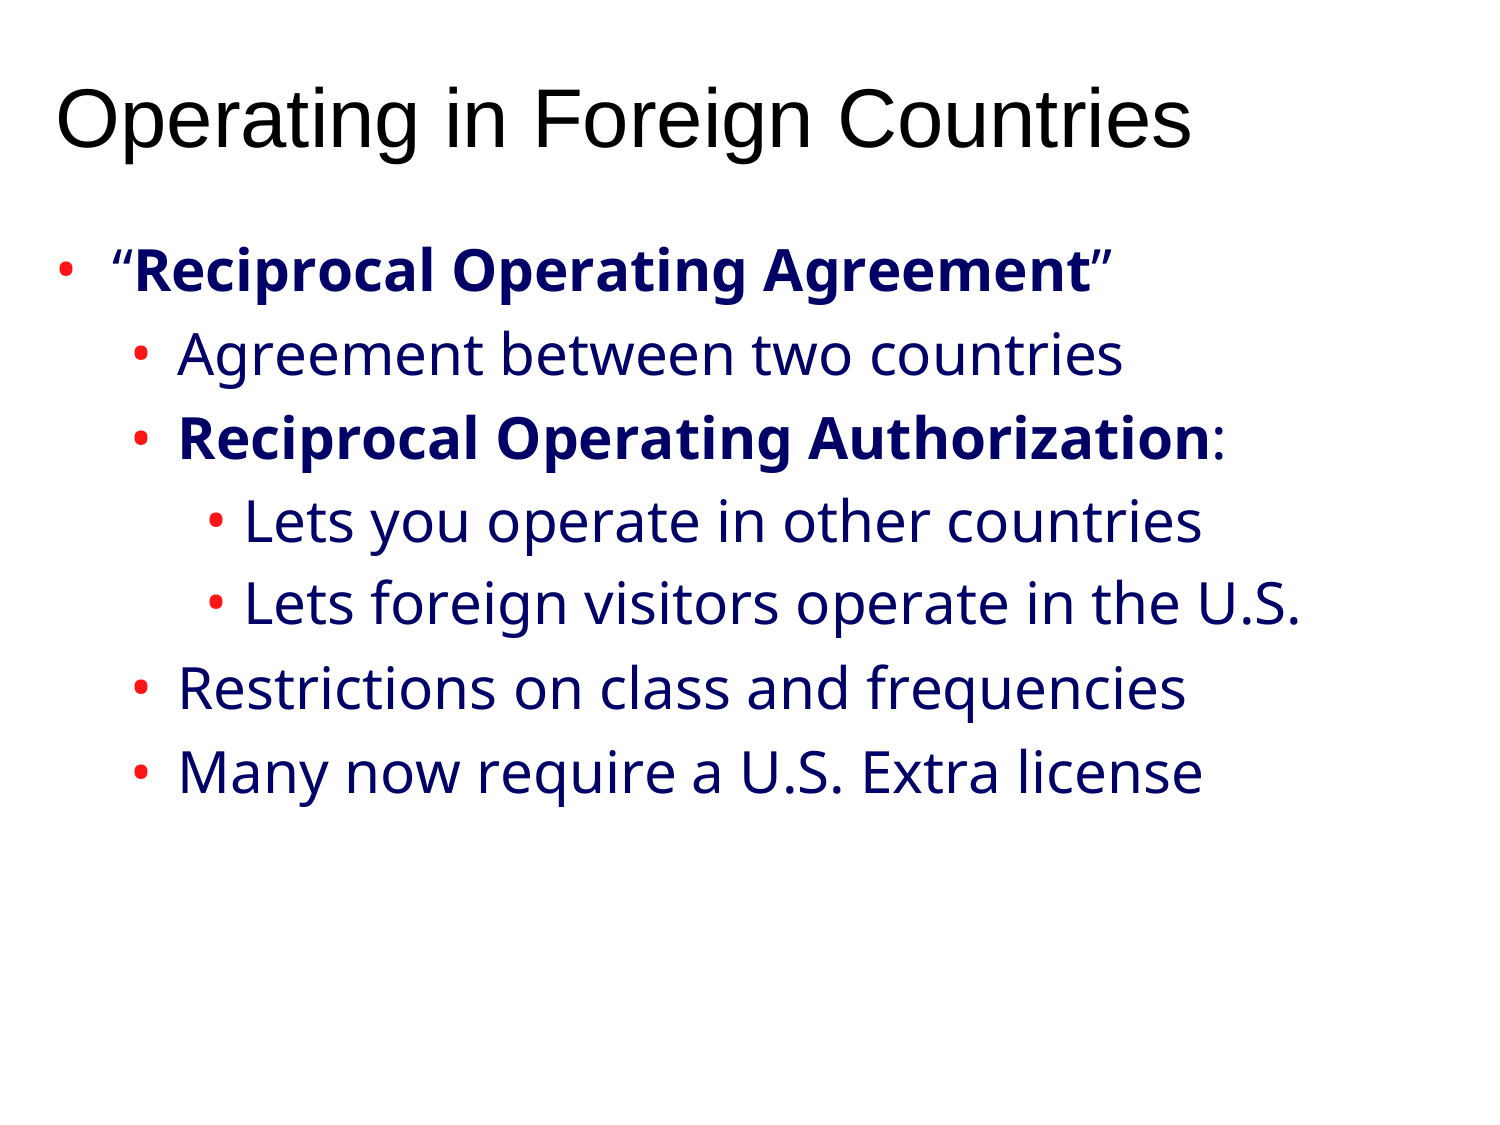

# Operating in Foreign Countries
“Reciprocal Operating Agreement”
Agreement between two countries
Reciprocal Operating Authorization:
Lets you operate in other countries
Lets foreign visitors operate in the U.S.
Restrictions on class and frequencies
Many now require a U.S. Extra license